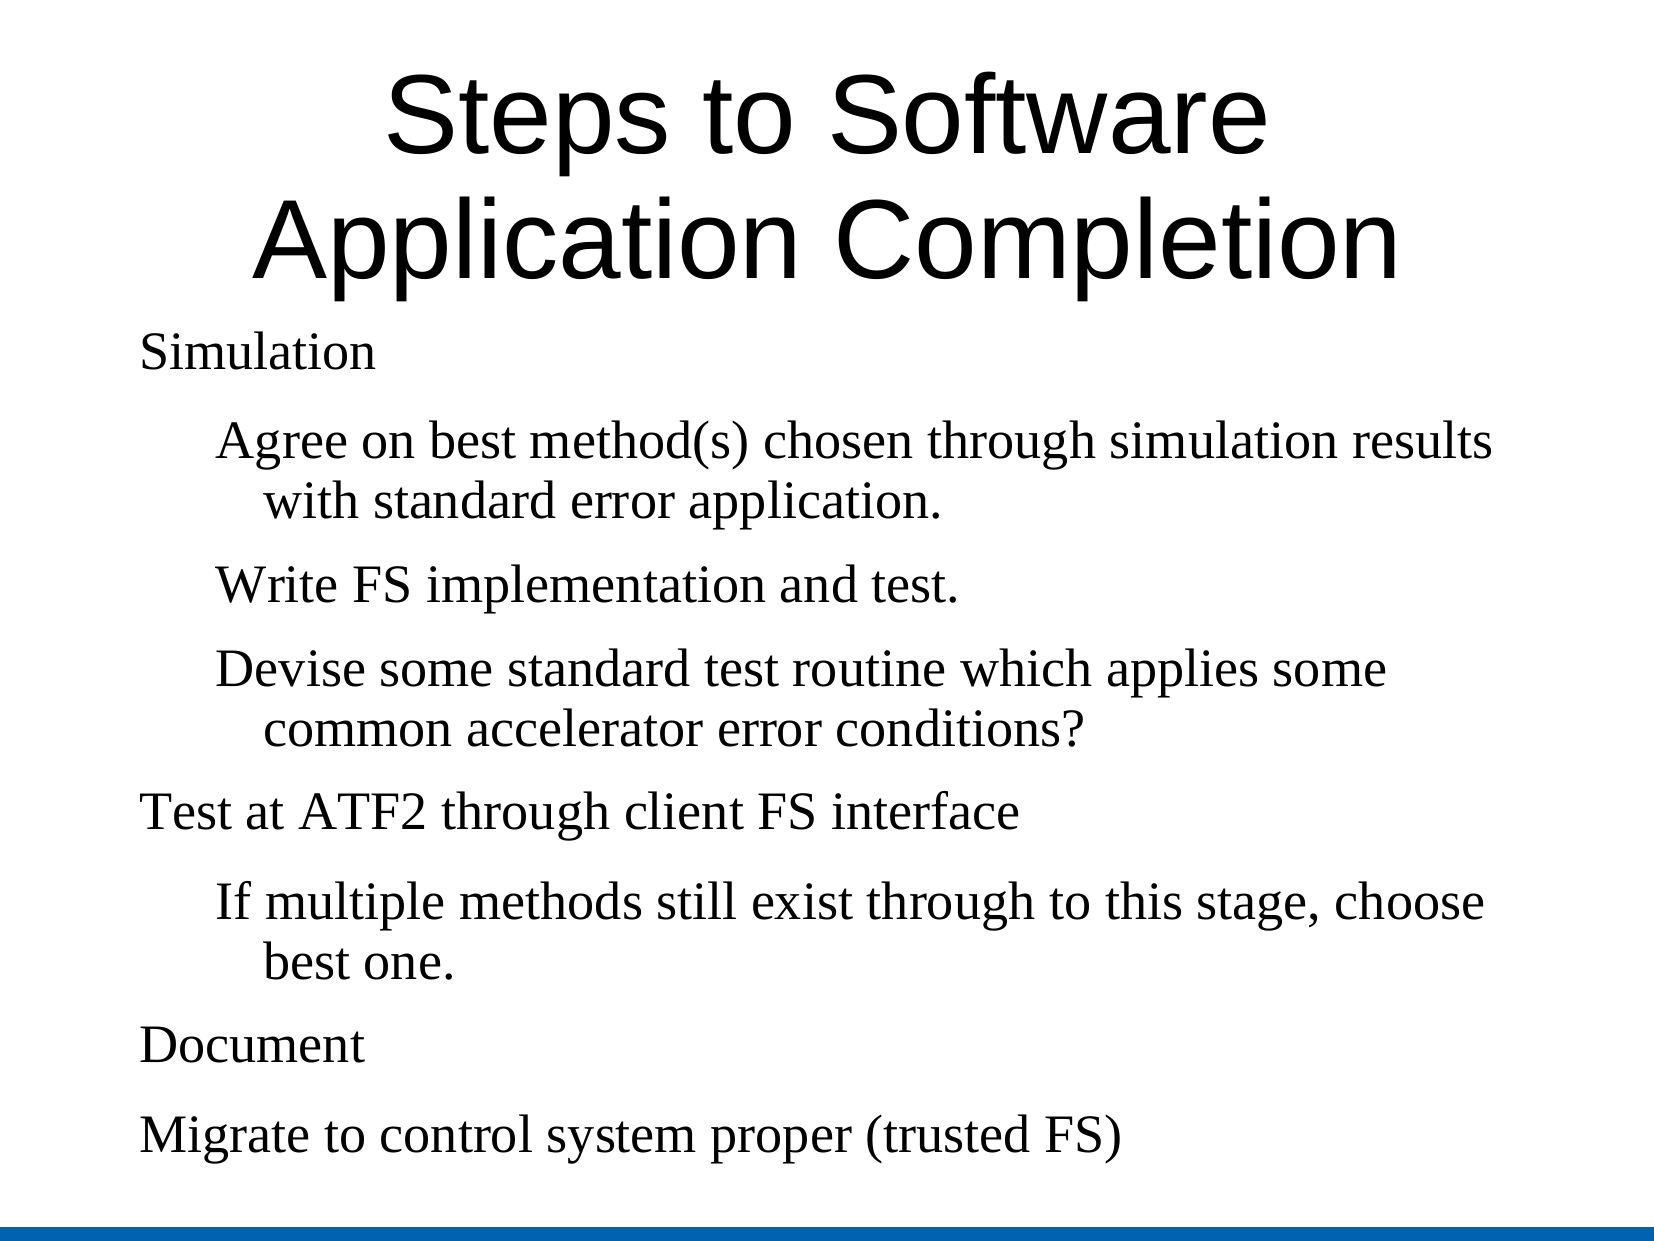

# Steps to Software Application Completion
Simulation
Agree on best method(s) chosen through simulation results with standard error application.
Write FS implementation and test.
Devise some standard test routine which applies some common accelerator error conditions?
Test at ATF2 through client FS interface
If multiple methods still exist through to this stage, choose best one.
Document
Migrate to control system proper (trusted FS)